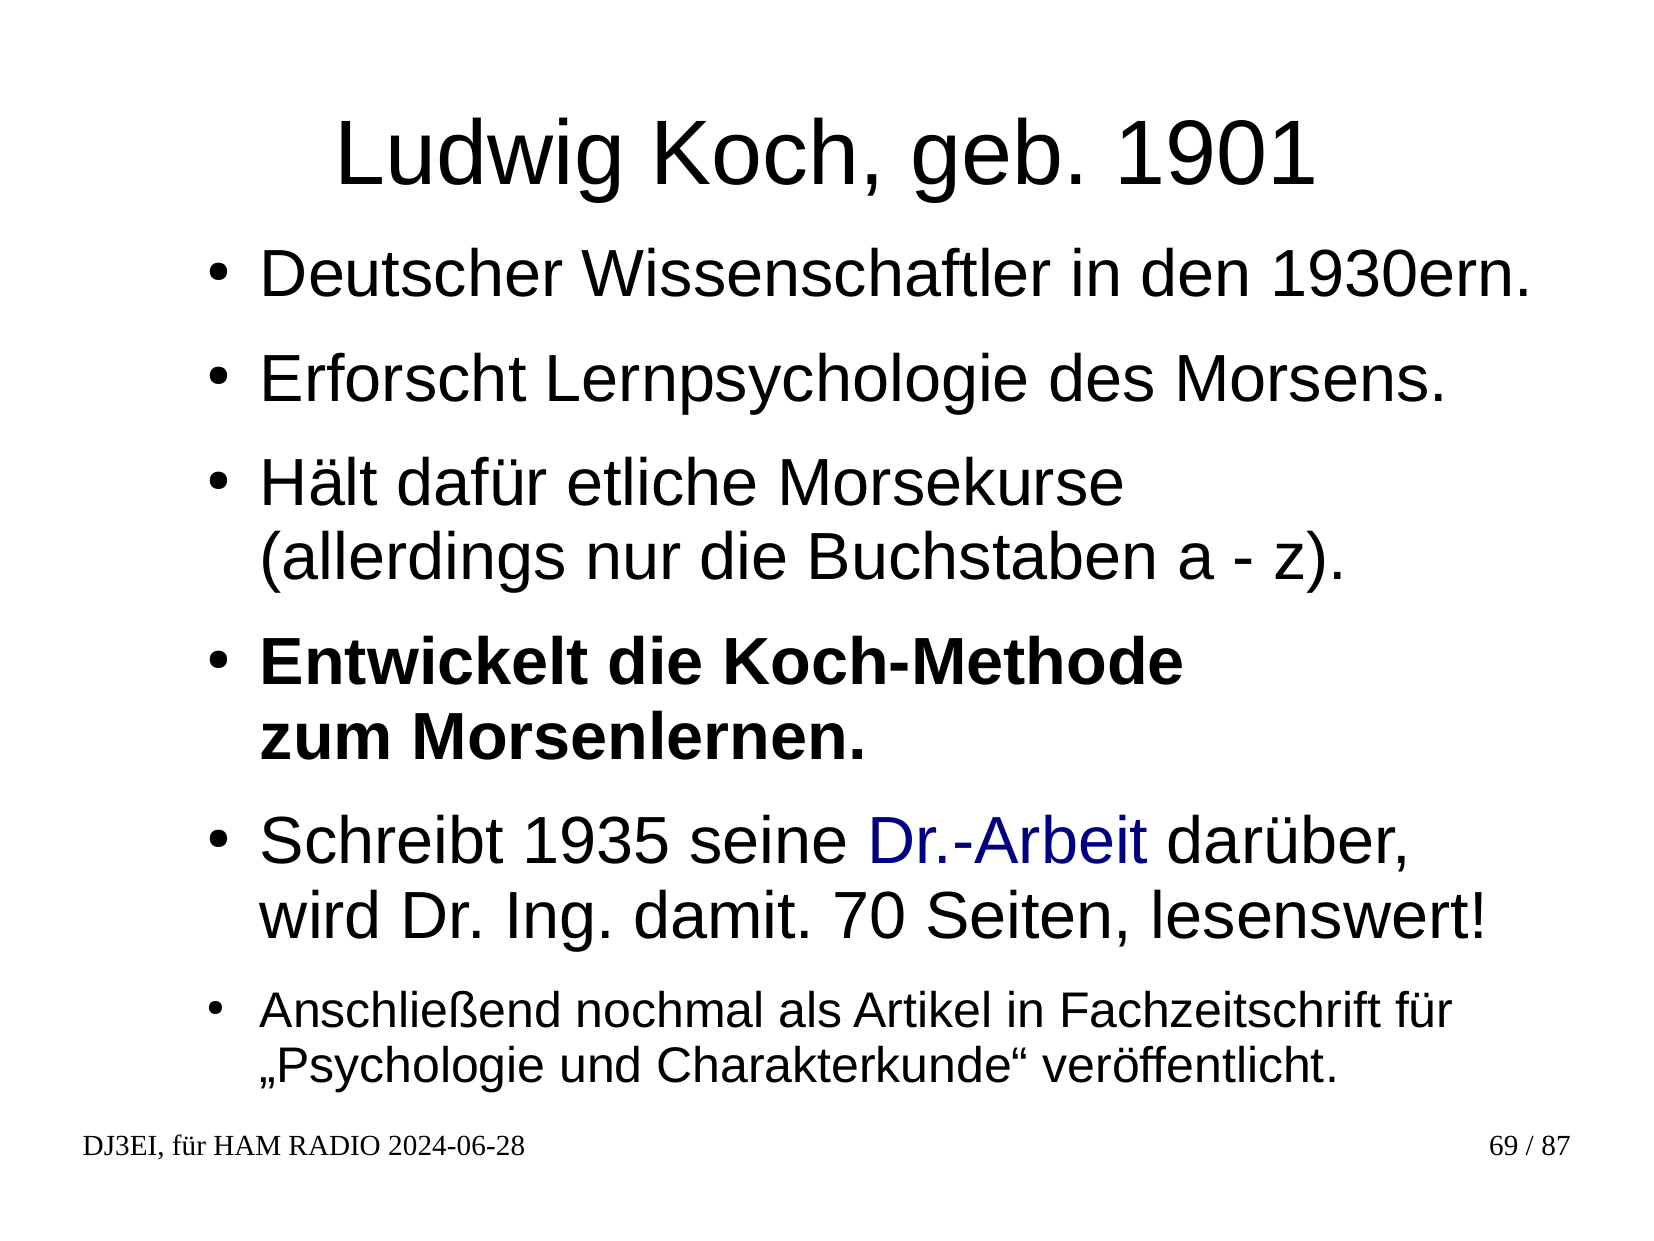

# Ludwig Koch, geb. 1901
Deutscher Wissenschaftler in den 1930ern.
Erforscht Lernpsychologie des Morsens.
Hält dafür etliche Morsekurse
(allerdings nur die Buchstaben a - z).
Entwickelt die Koch-Methode
zum Morsenlernen.
Schreibt 1935 seine Dr.-Arbeit darüber,
wird Dr. Ing. damit. 70 Seiten, lesenswert!
Anschließend nochmal als Artikel in Fachzeitschrift für „Psychologie und Charakterkunde“ veröffentlicht.
69